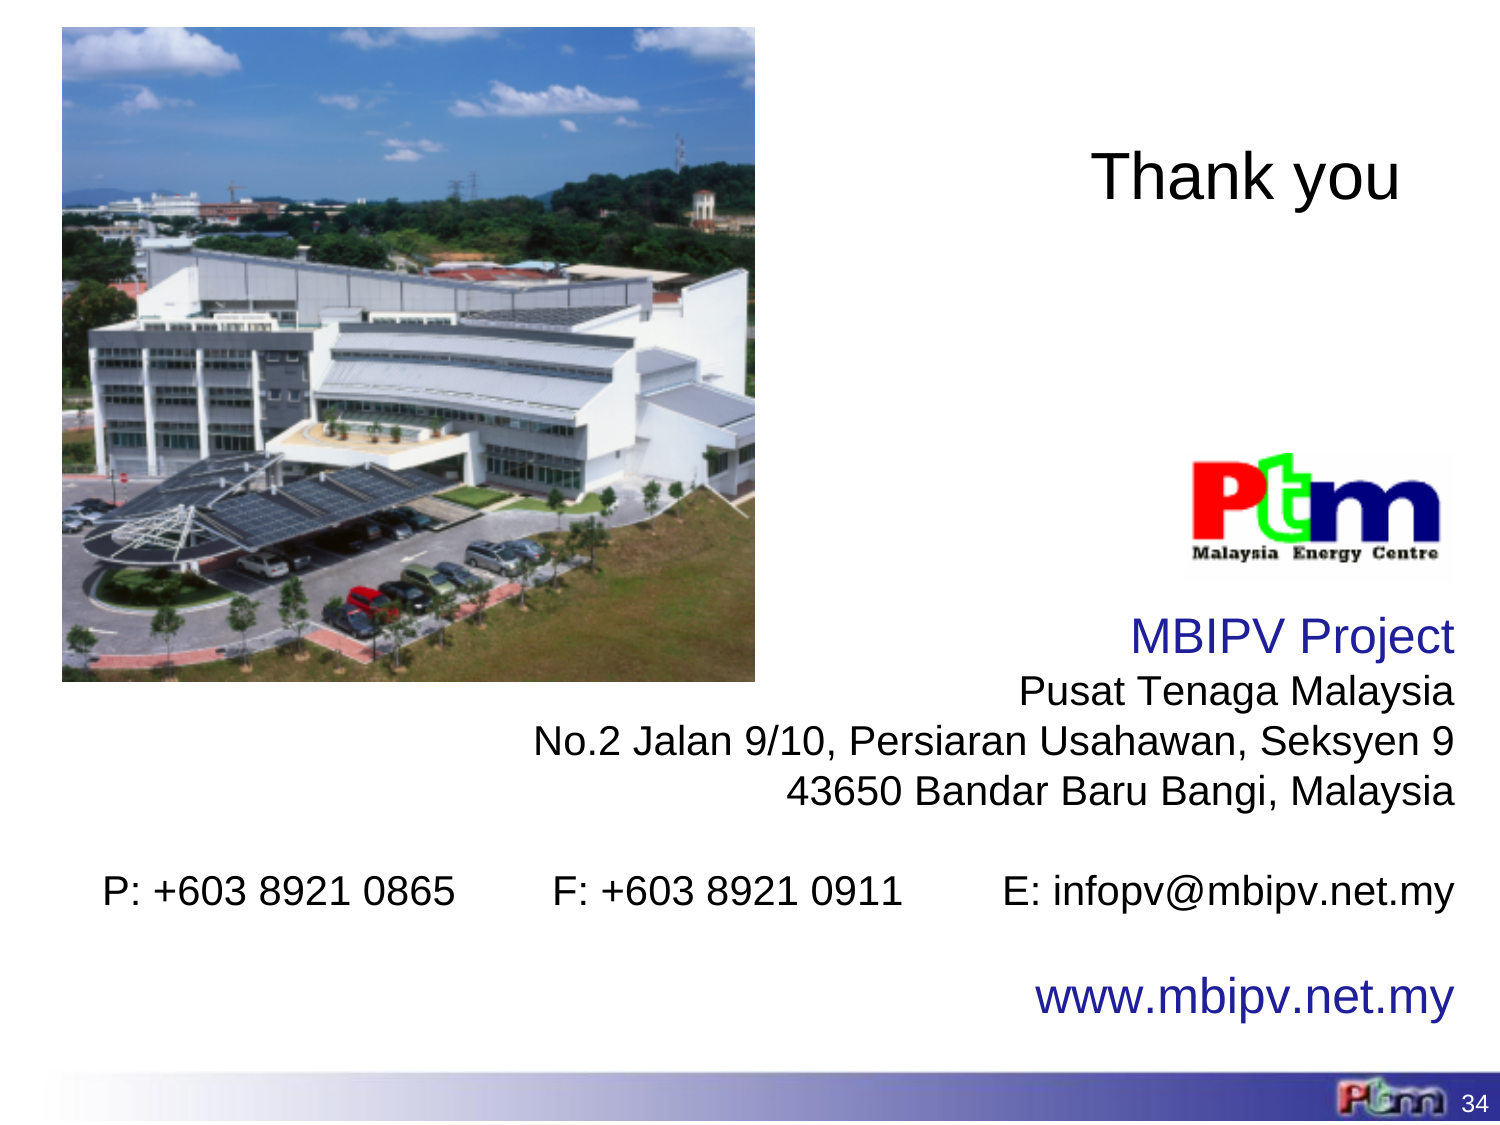

Thank you
MBIPV Project
Pusat Tenaga Malaysia
No.2 Jalan 9/10, Persiaran Usahawan, Seksyen 9
43650 Bandar Baru Bangi, Malaysia
P: +603 8921 0865	F: +603 8921 0911 	E: infopv@mbipv.net.my
www.mbipv.net.my